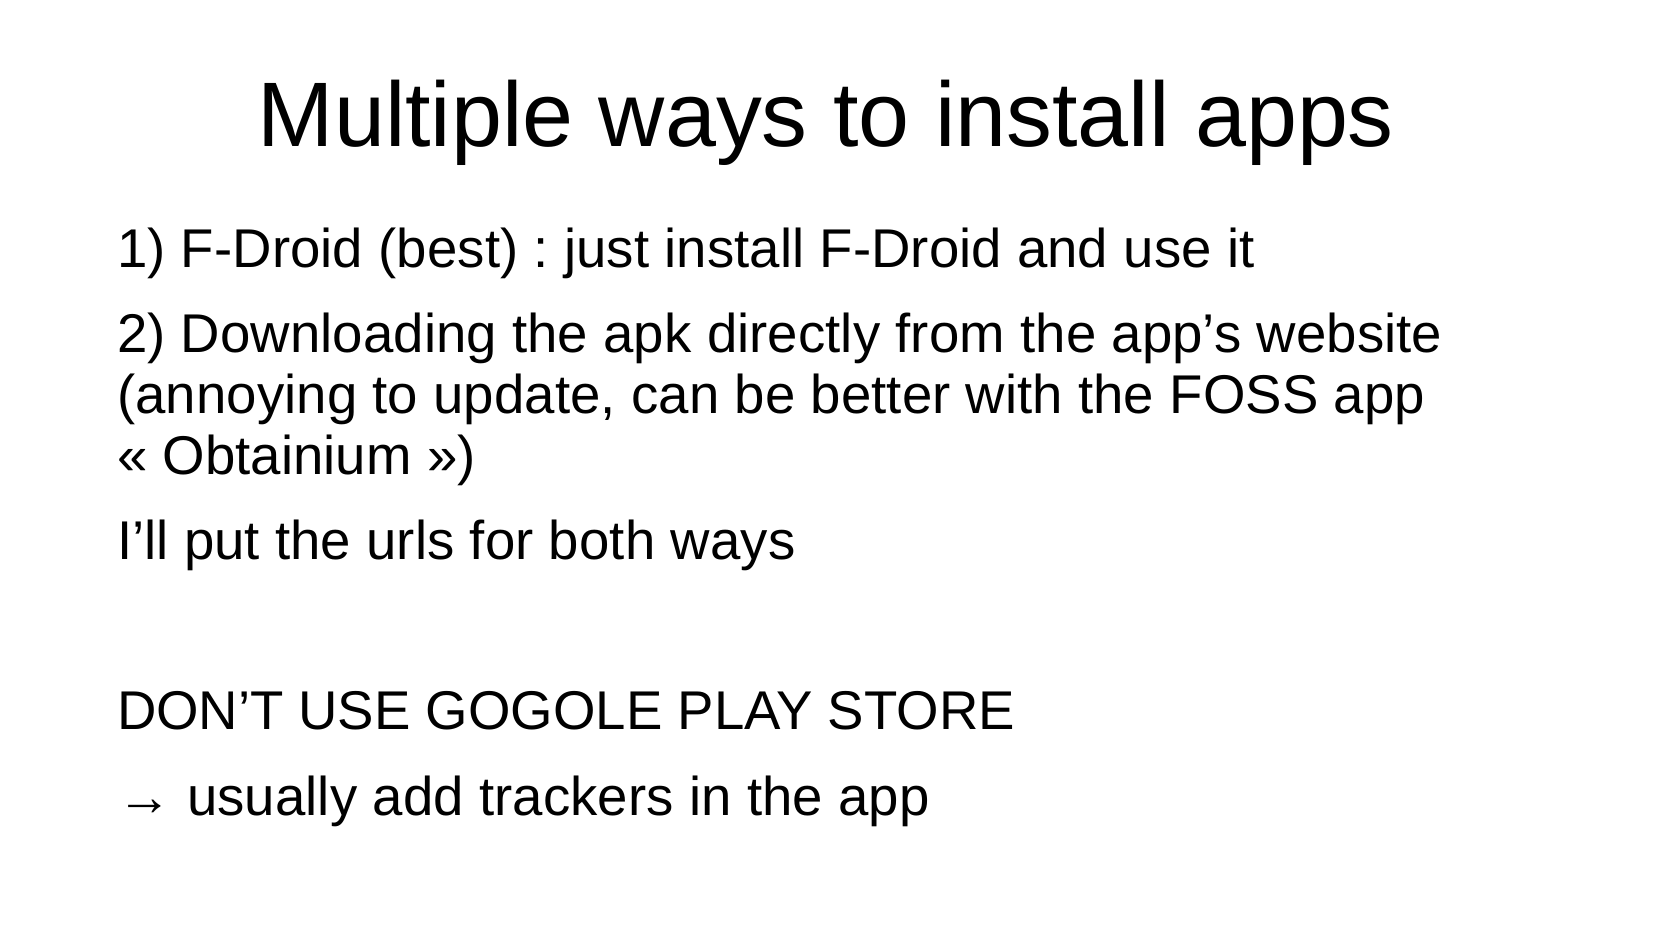

# Multiple ways to install apps
1) F-Droid (best) : just install F-Droid and use it
2) Downloading the apk directly from the app’s website (annoying to update, can be better with the FOSS app « Obtainium »)
I’ll put the urls for both ways
DON’T USE GOGOLE PLAY STORE
→ usually add trackers in the app